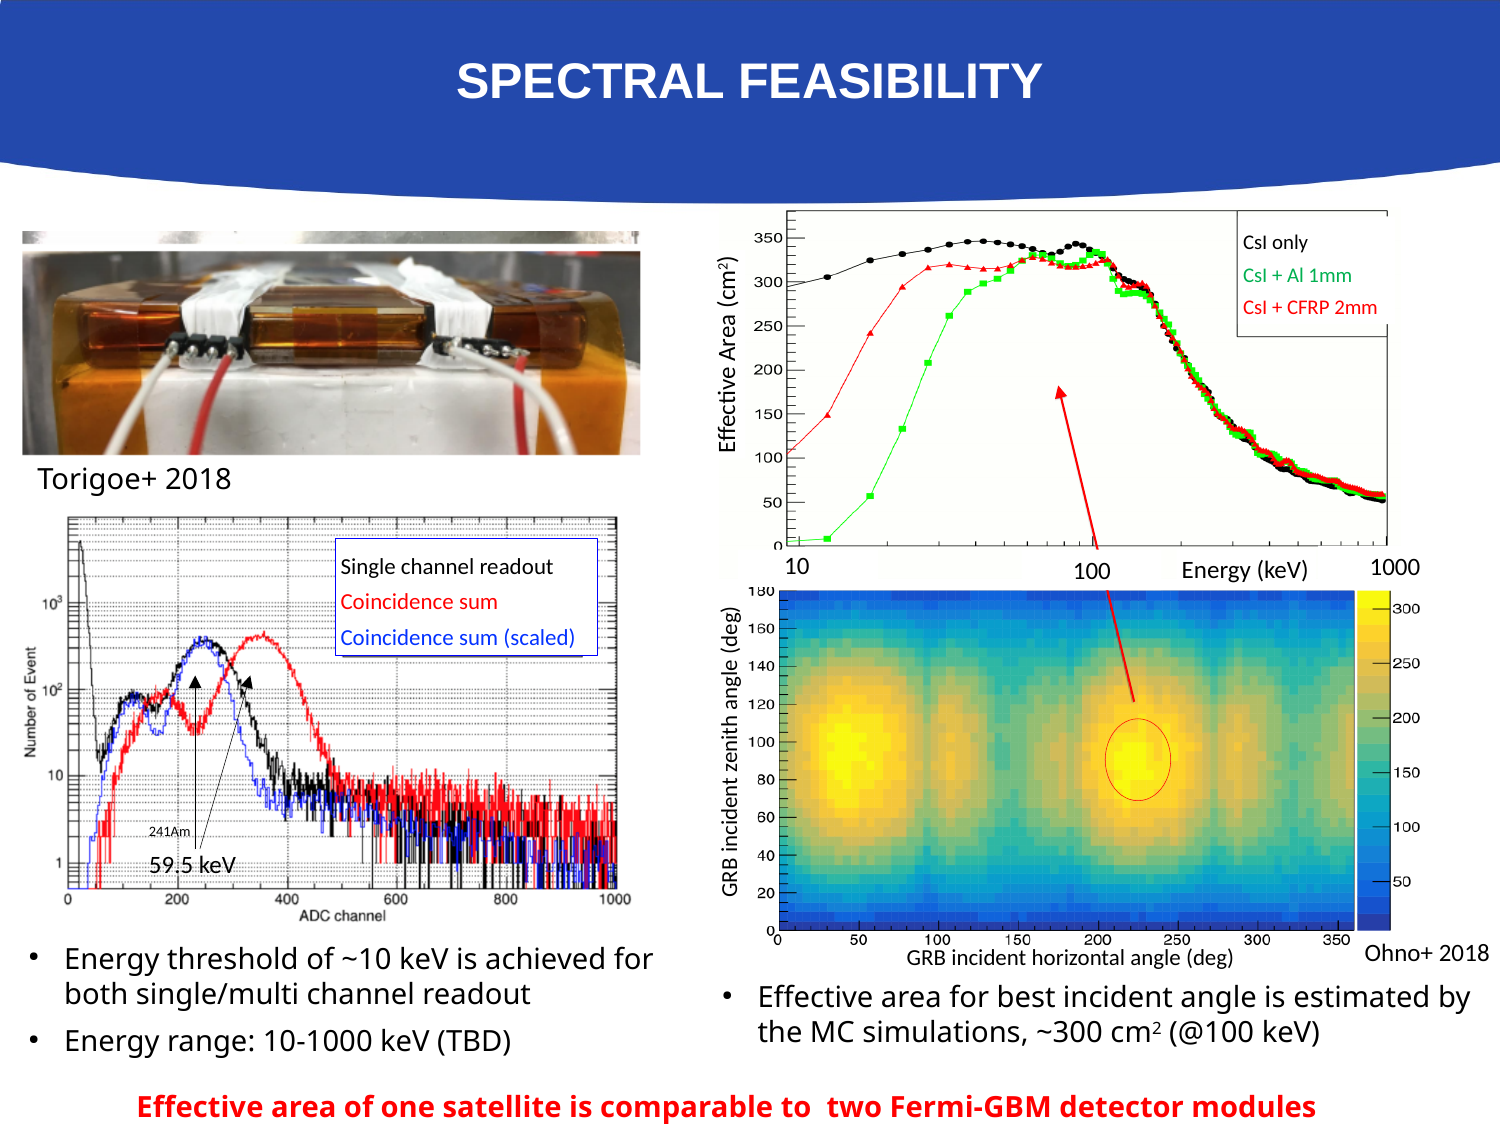

# Spectral feasibility
CsI only
CsI + Al 1mm
CsI + CFRP 2mm
Effective Area (cm2)
Torigoe+ 2018
Single channel readout
Coincidence sum
Coincidence sum (scaled)
 1000
Energy (keV)
 10
 100
GRB incident zenith angle (deg)
241Am
59.5 keV
Ohno+ 2018
Energy threshold of ~10 keV is achieved for both single/multi channel readout
Energy range: 10-1000 keV (TBD)
GRB incident horizontal angle (deg)
Effective area for best incident angle is estimated by the MC simulations, ~300 cm2 (@100 keV)
Effective area of one satellite is comparable to two Fermi-GBM detector modules